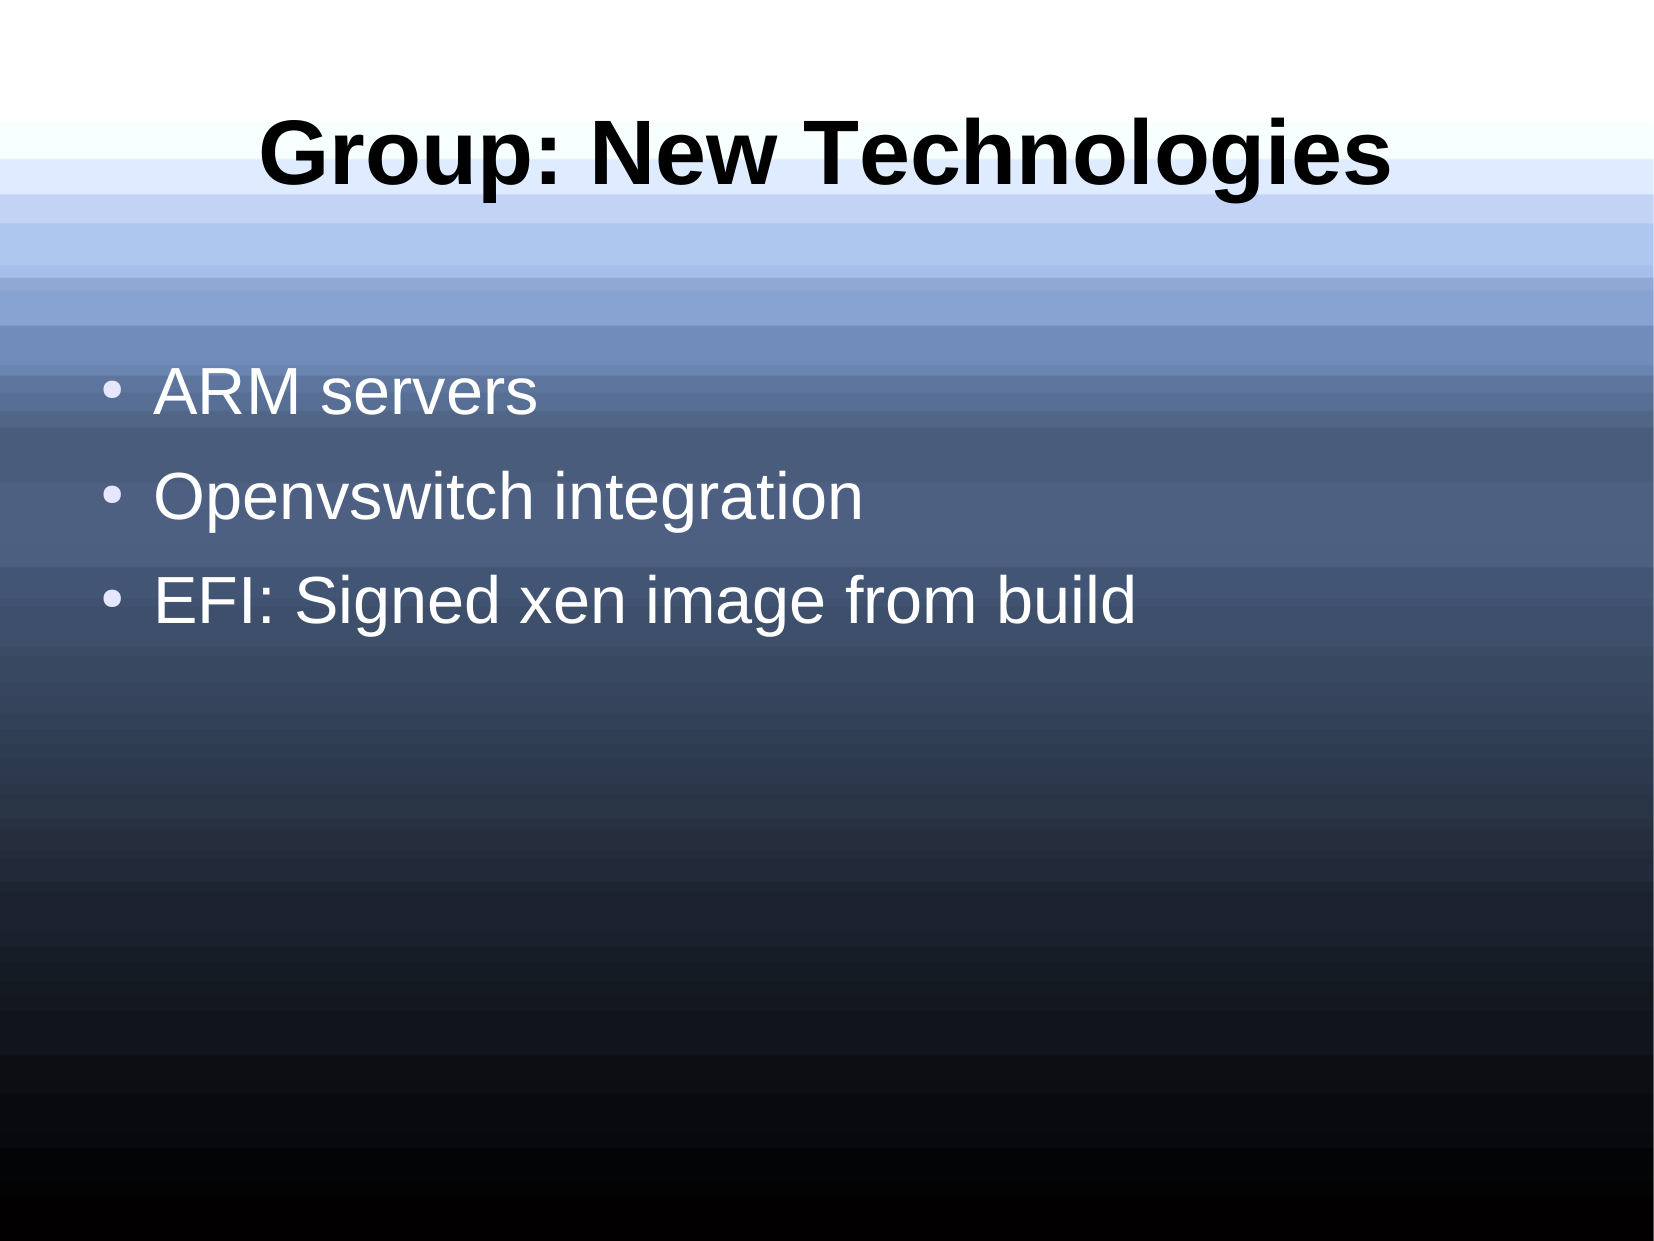

# Group: New Technologies
ARM servers
Openvswitch integration
EFI: Signed xen image from build